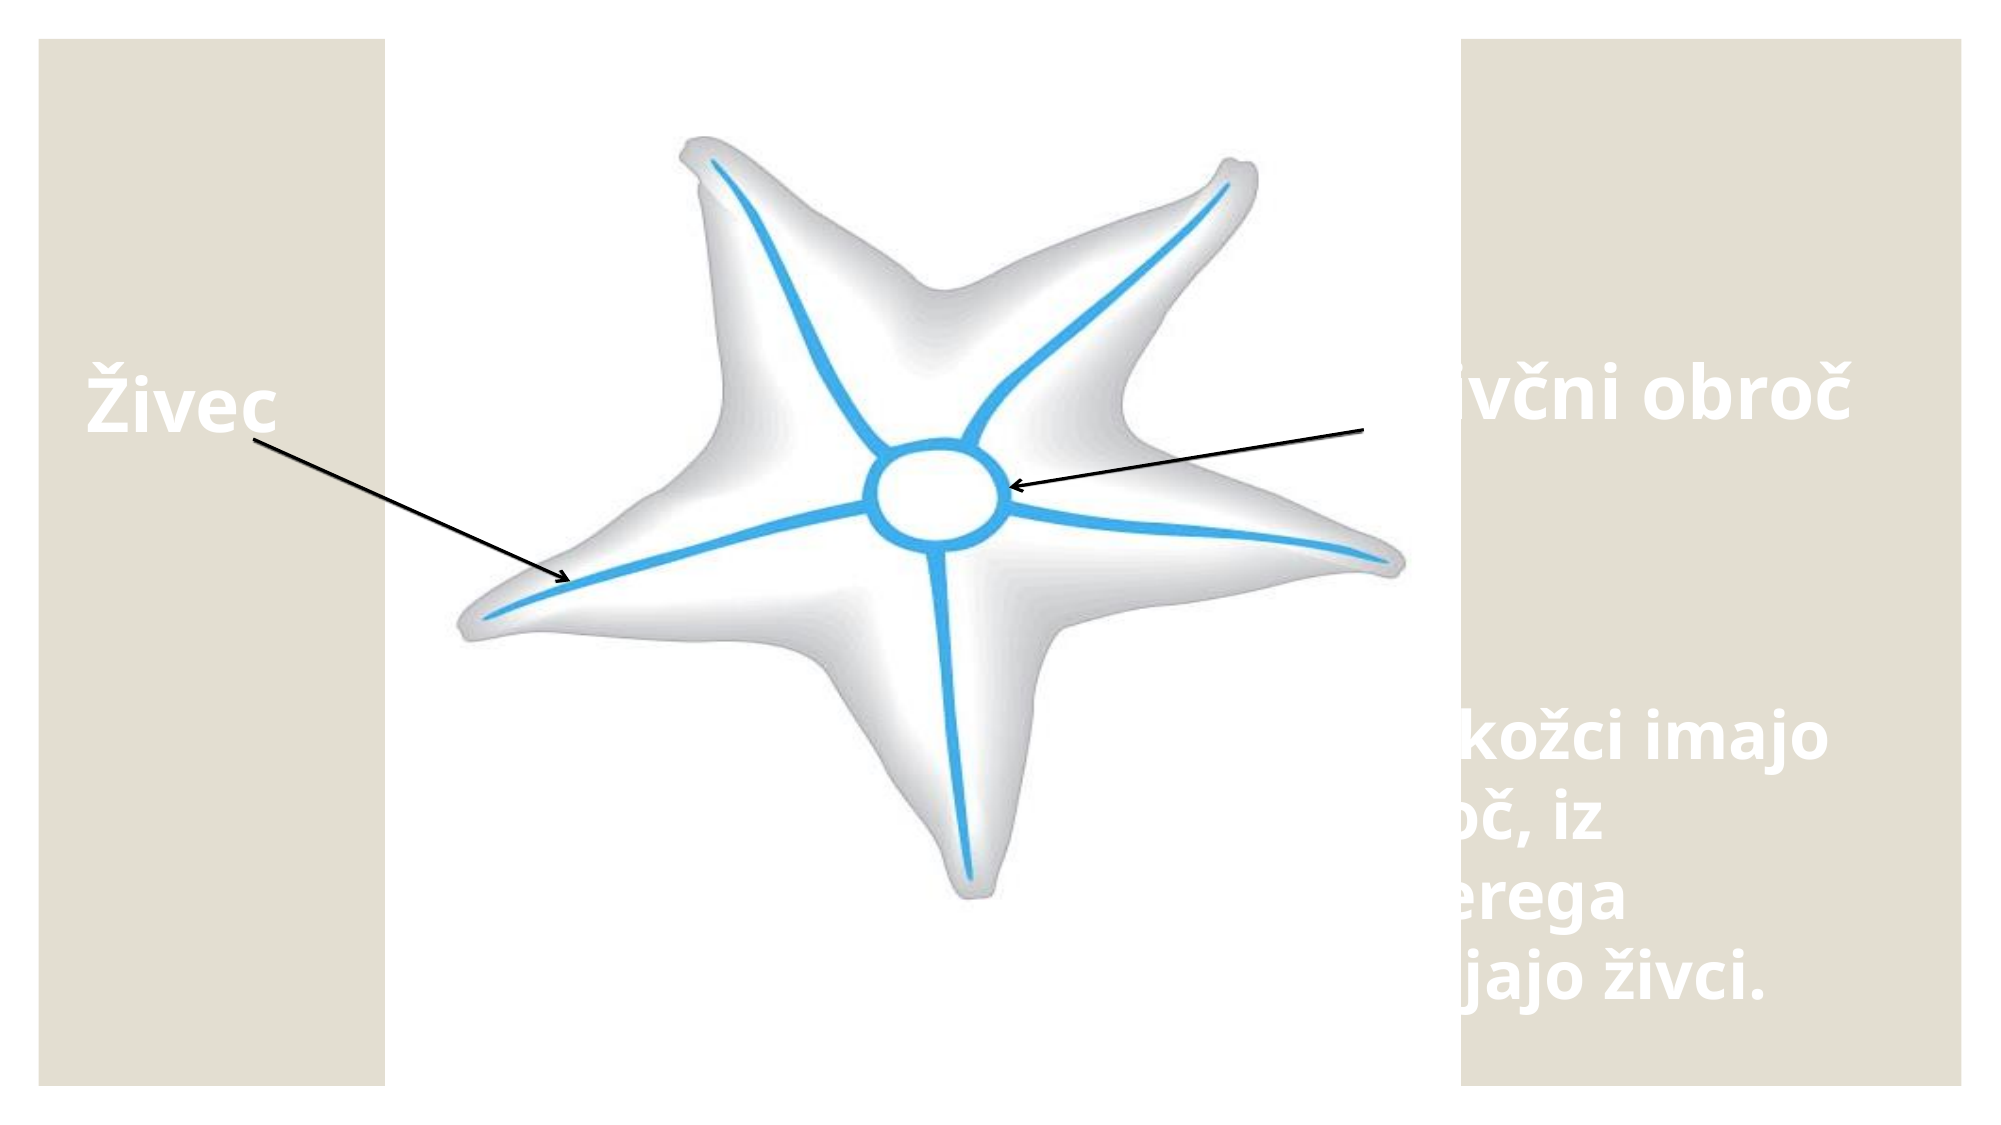

#
Živčni obroč
Živec
Iglokožci imajo obroč, iz katerega izhajajo živci.